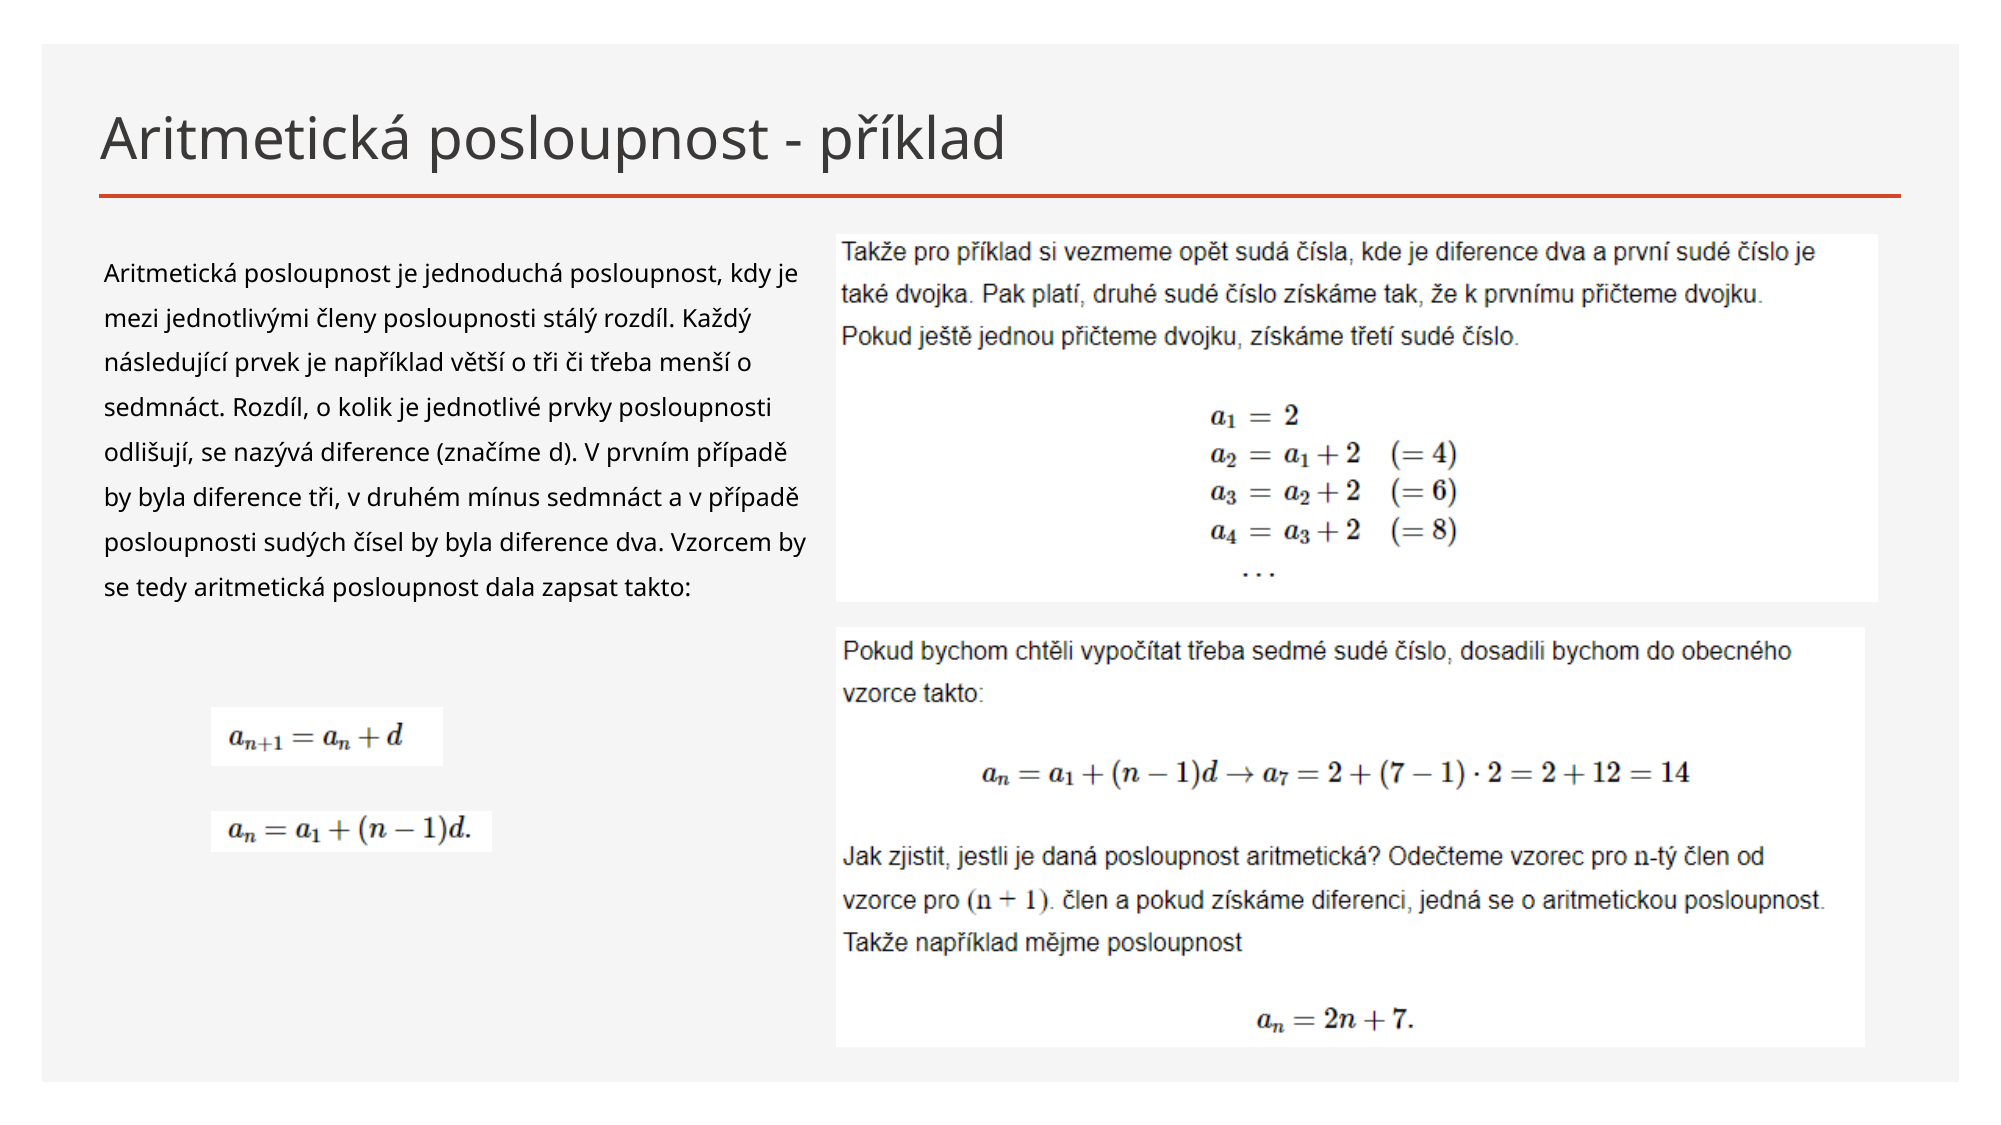

# Aritmetická posloupnost - příklad
Aritmetická posloupnost je jednoduchá posloupnost, kdy je mezi jednotlivými členy posloupnosti stálý rozdíl. Každý následující prvek je například větší o tři či třeba menší o sedmnáct. Rozdíl, o kolik je jednotlivé prvky posloupnosti odlišují, se nazývá diference (značíme d). V prvním případě by byla diference tři, v druhém mínus sedmnáct a v případě posloupnosti sudých čísel by byla diference dva. Vzorcem by se tedy aritmetická posloupnost dala zapsat takto: